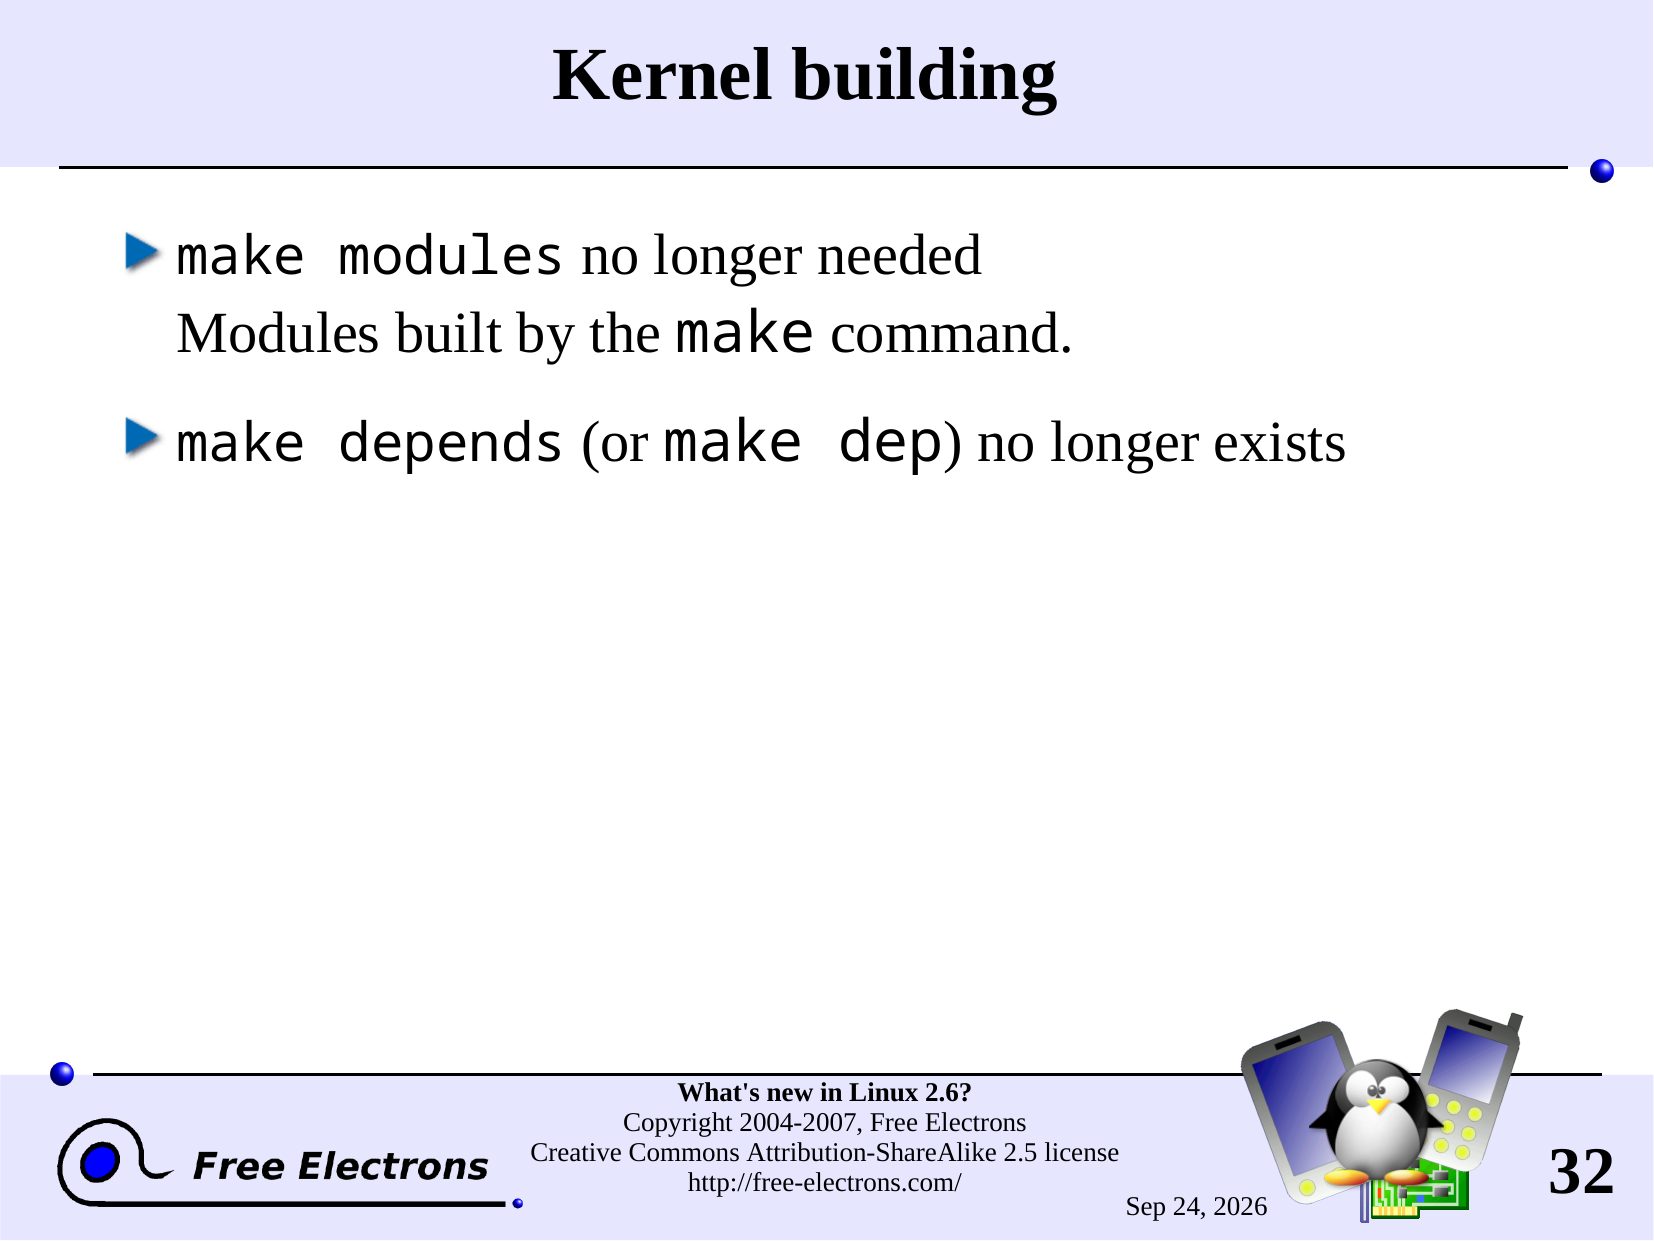

# Kernel building
make modules no longer needed
Modules built by the make command.
make depends (or make dep) no longer exists